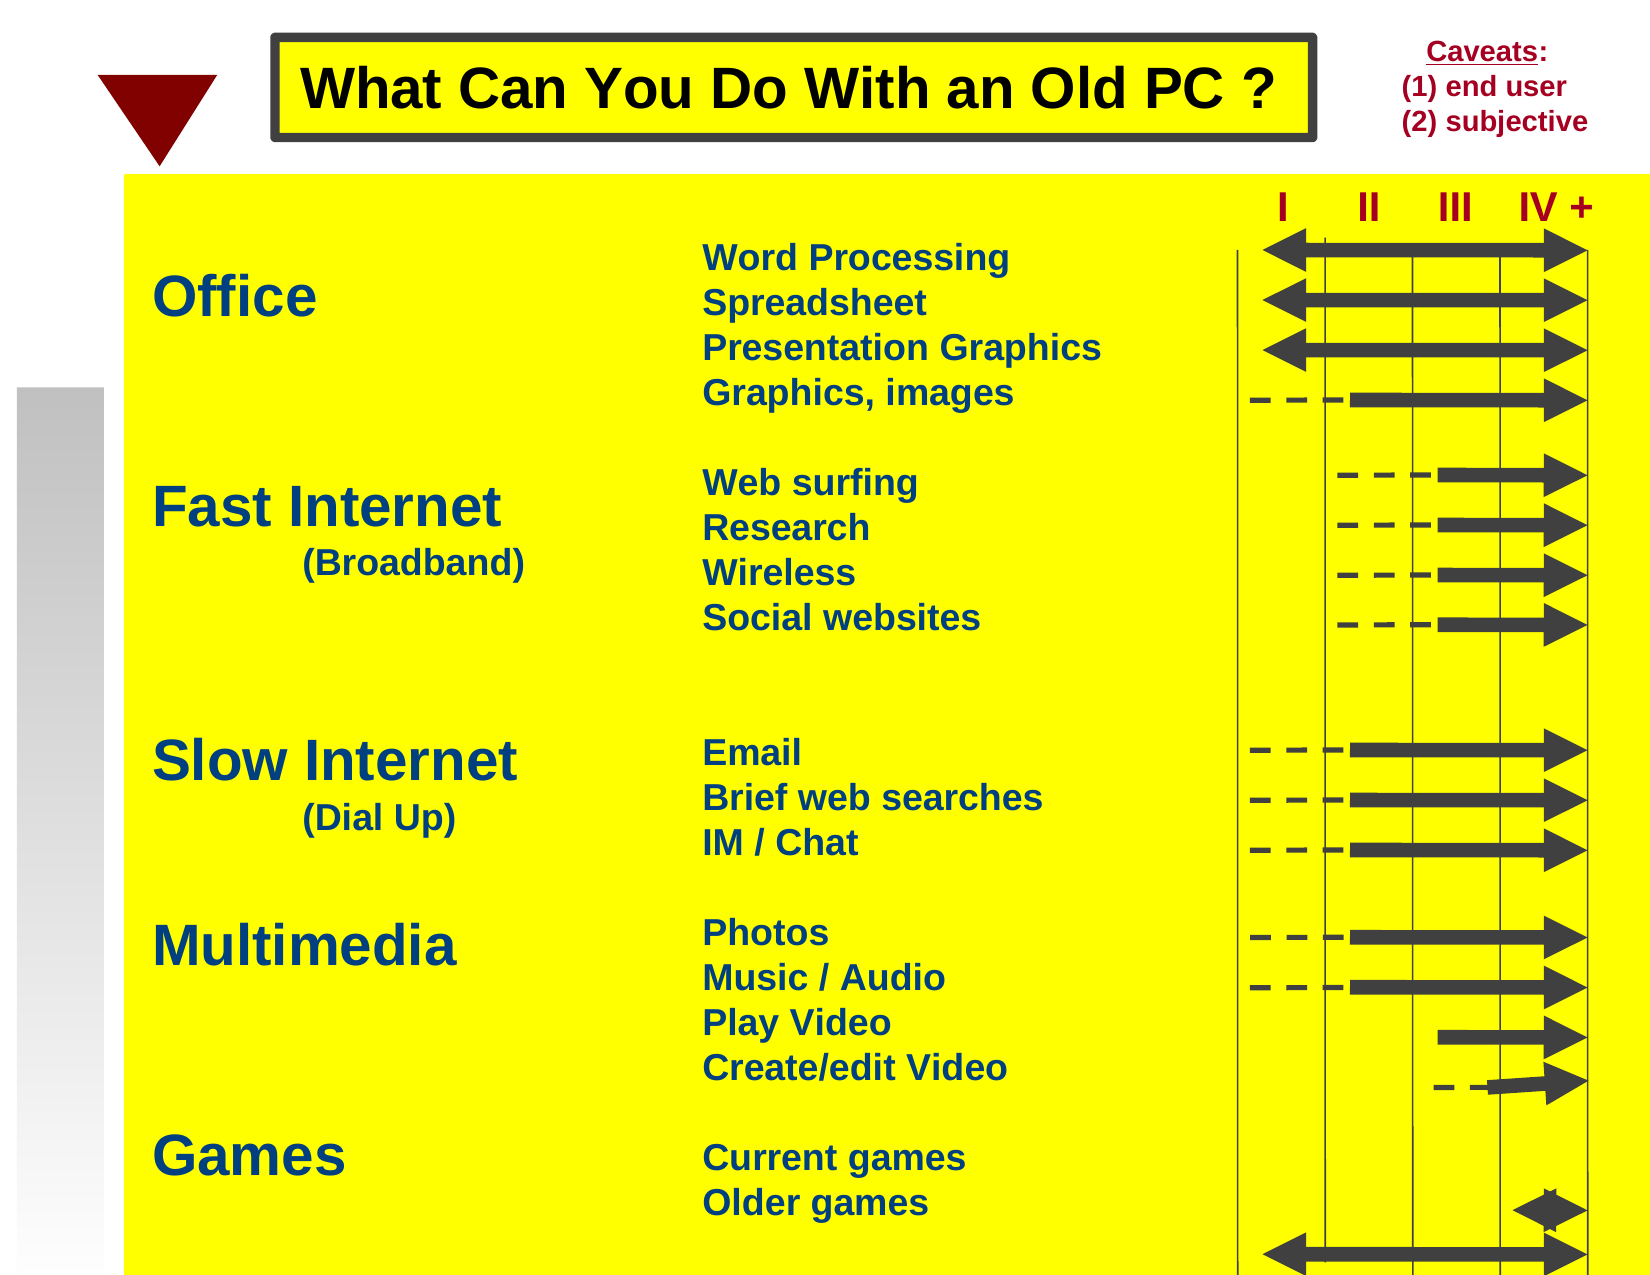

Caveats:
(1) end user
(2) subjective
What Can You Do With an Old PC ?
I II III IV +
Word Processing
Spreadsheet
Presentation Graphics
Graphics, images
Web surfing
Research
Wireless
Social websites
Email
Brief web searches
IM / Chat
Photos
Music / Audio
Play Video
Create/edit Video
Current games
Older games
Office
Fast Internet
	(Broadband)‏
Slow Internet
		(Dial Up)‏
Multimedia
Games